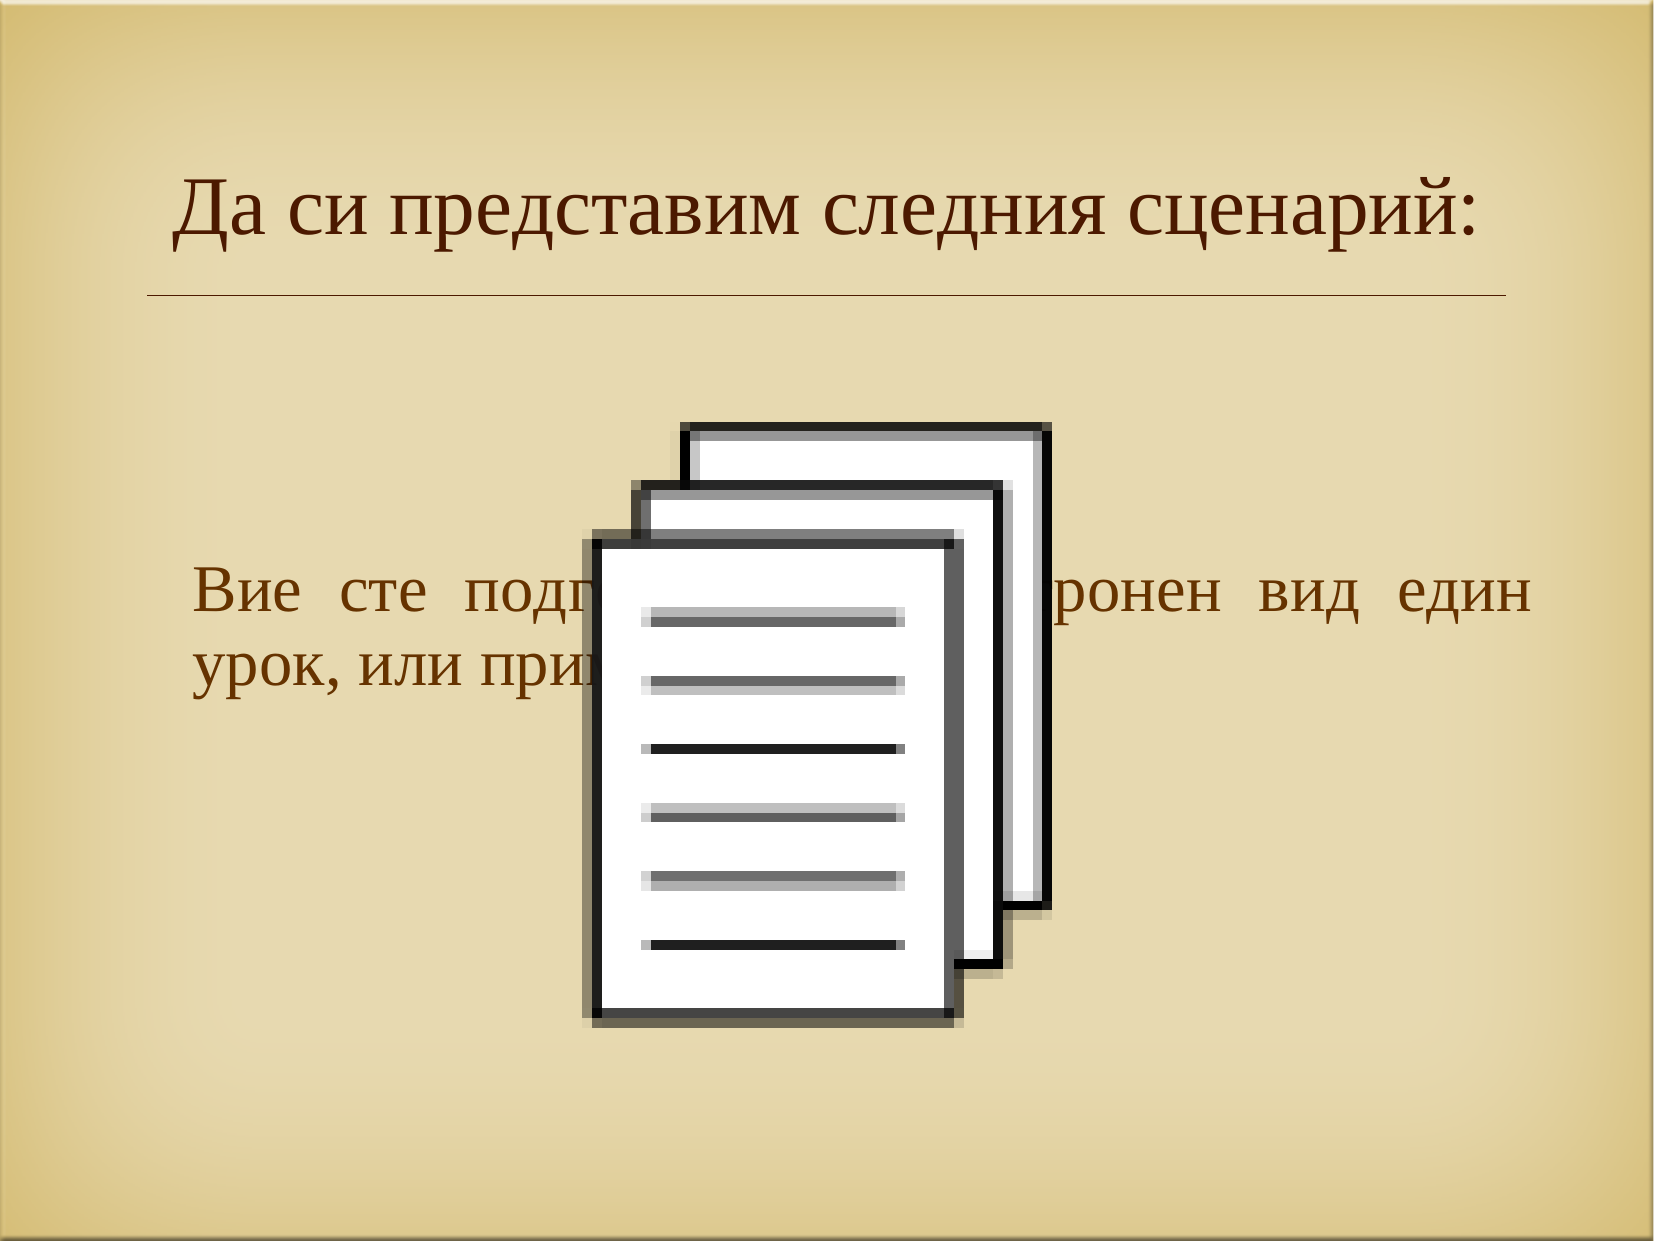

# Да си представим следния сценарий:
Вие сте подготвили в електронен вид един урок, или пример, или тест.